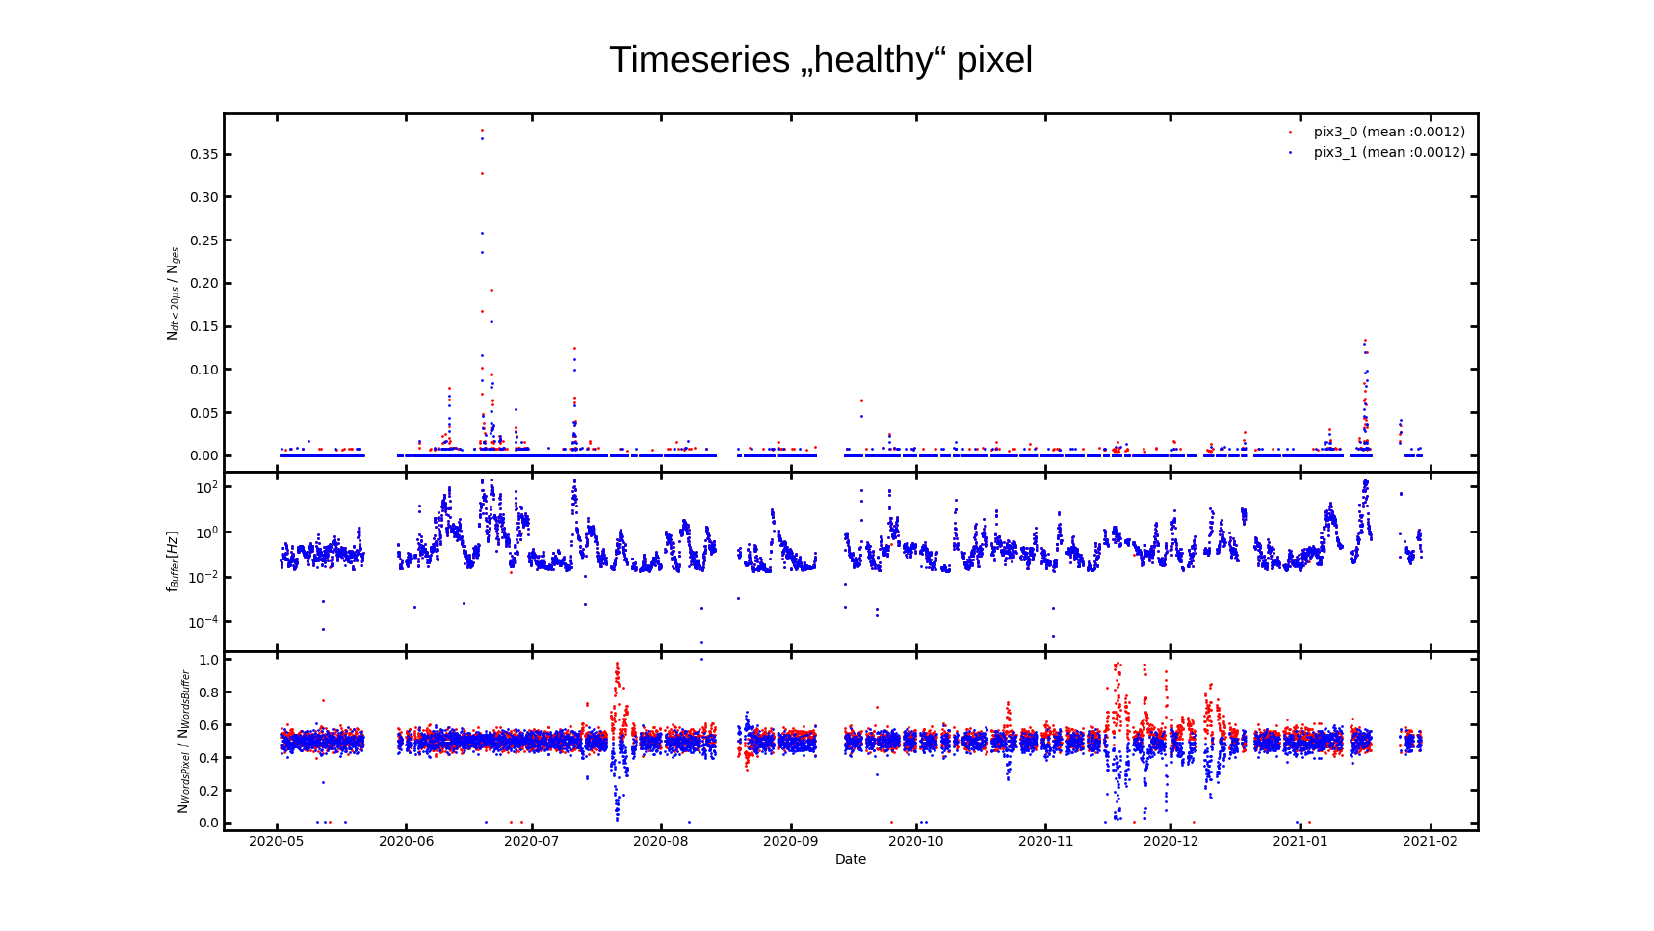

MAG Pixel ALL ENERGY DT > 20 µs
Head 1 Pixel all short DeltaTimes
Fractions of dtimes < 20 µs
Timeseries „healthy“ pixel
#
Pixels with „Ghost“ Peaks
All Pixels are similar
Pixels without
 „Ghost“ Peaks
[µs]